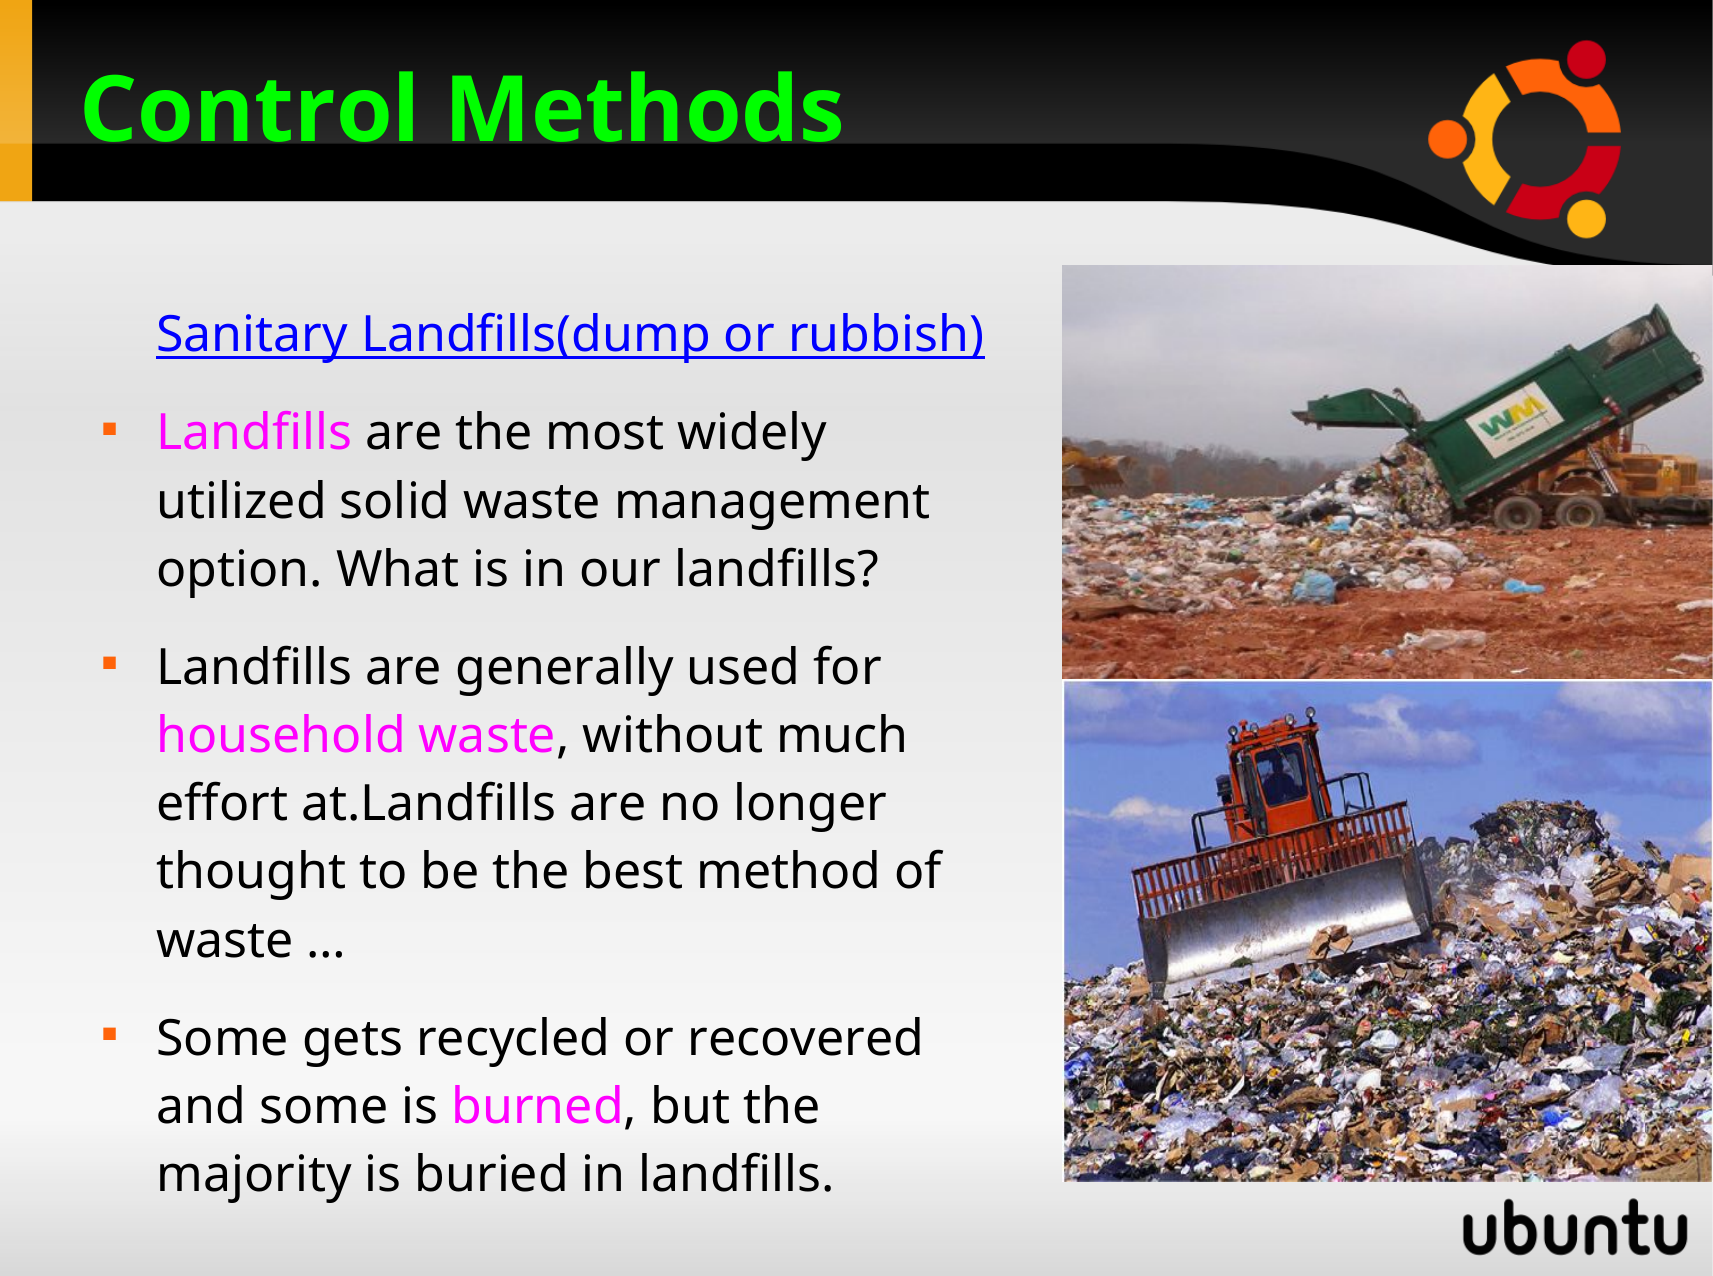

# Control Methods
Sanitary Landfills(dump or rubbish)
Landfills are the most widely utilized solid waste management option. What is in our landfills?
Landfills are generally used for household waste, without much effort at.Landfills are no longer thought to be the best method of waste …
Some gets recycled or recovered and some is burned, but the majority is buried in landfills.